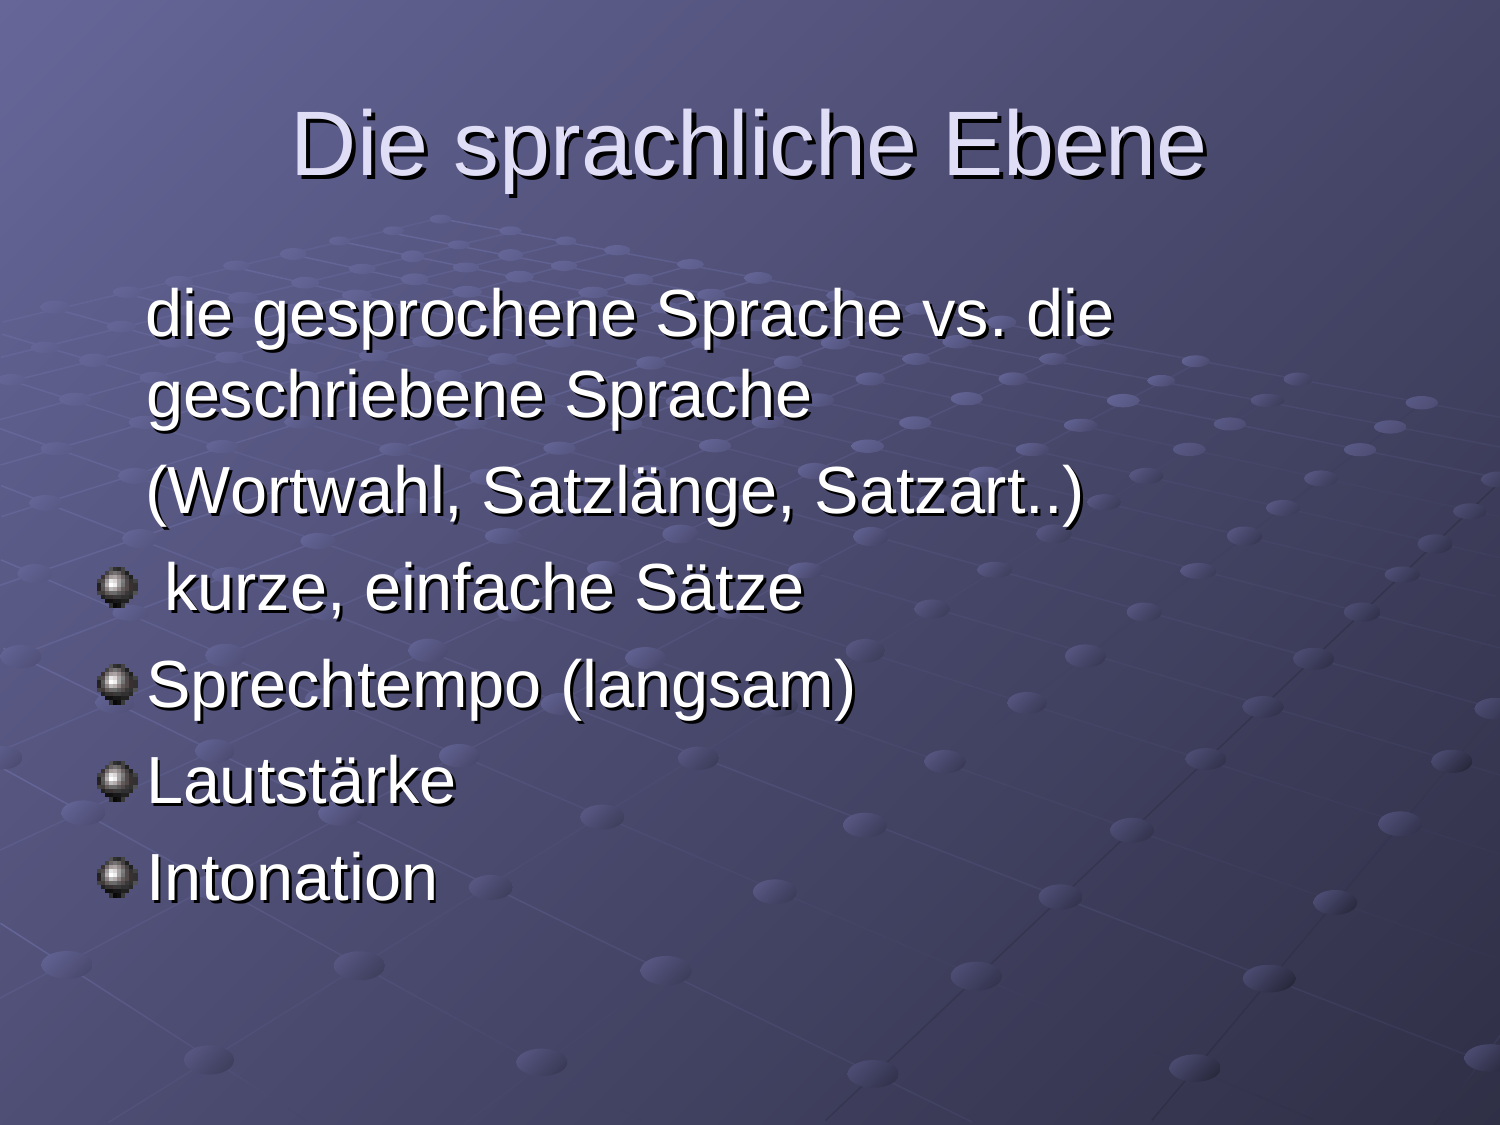

# Die sprachliche Ebene
 die gesprochene Sprache vs. die geschriebene Sprache
 (Wortwahl, Satzlänge, Satzart..)
 kurze, einfache Sätze
Sprechtempo (langsam)
Lautstärke
Intonation